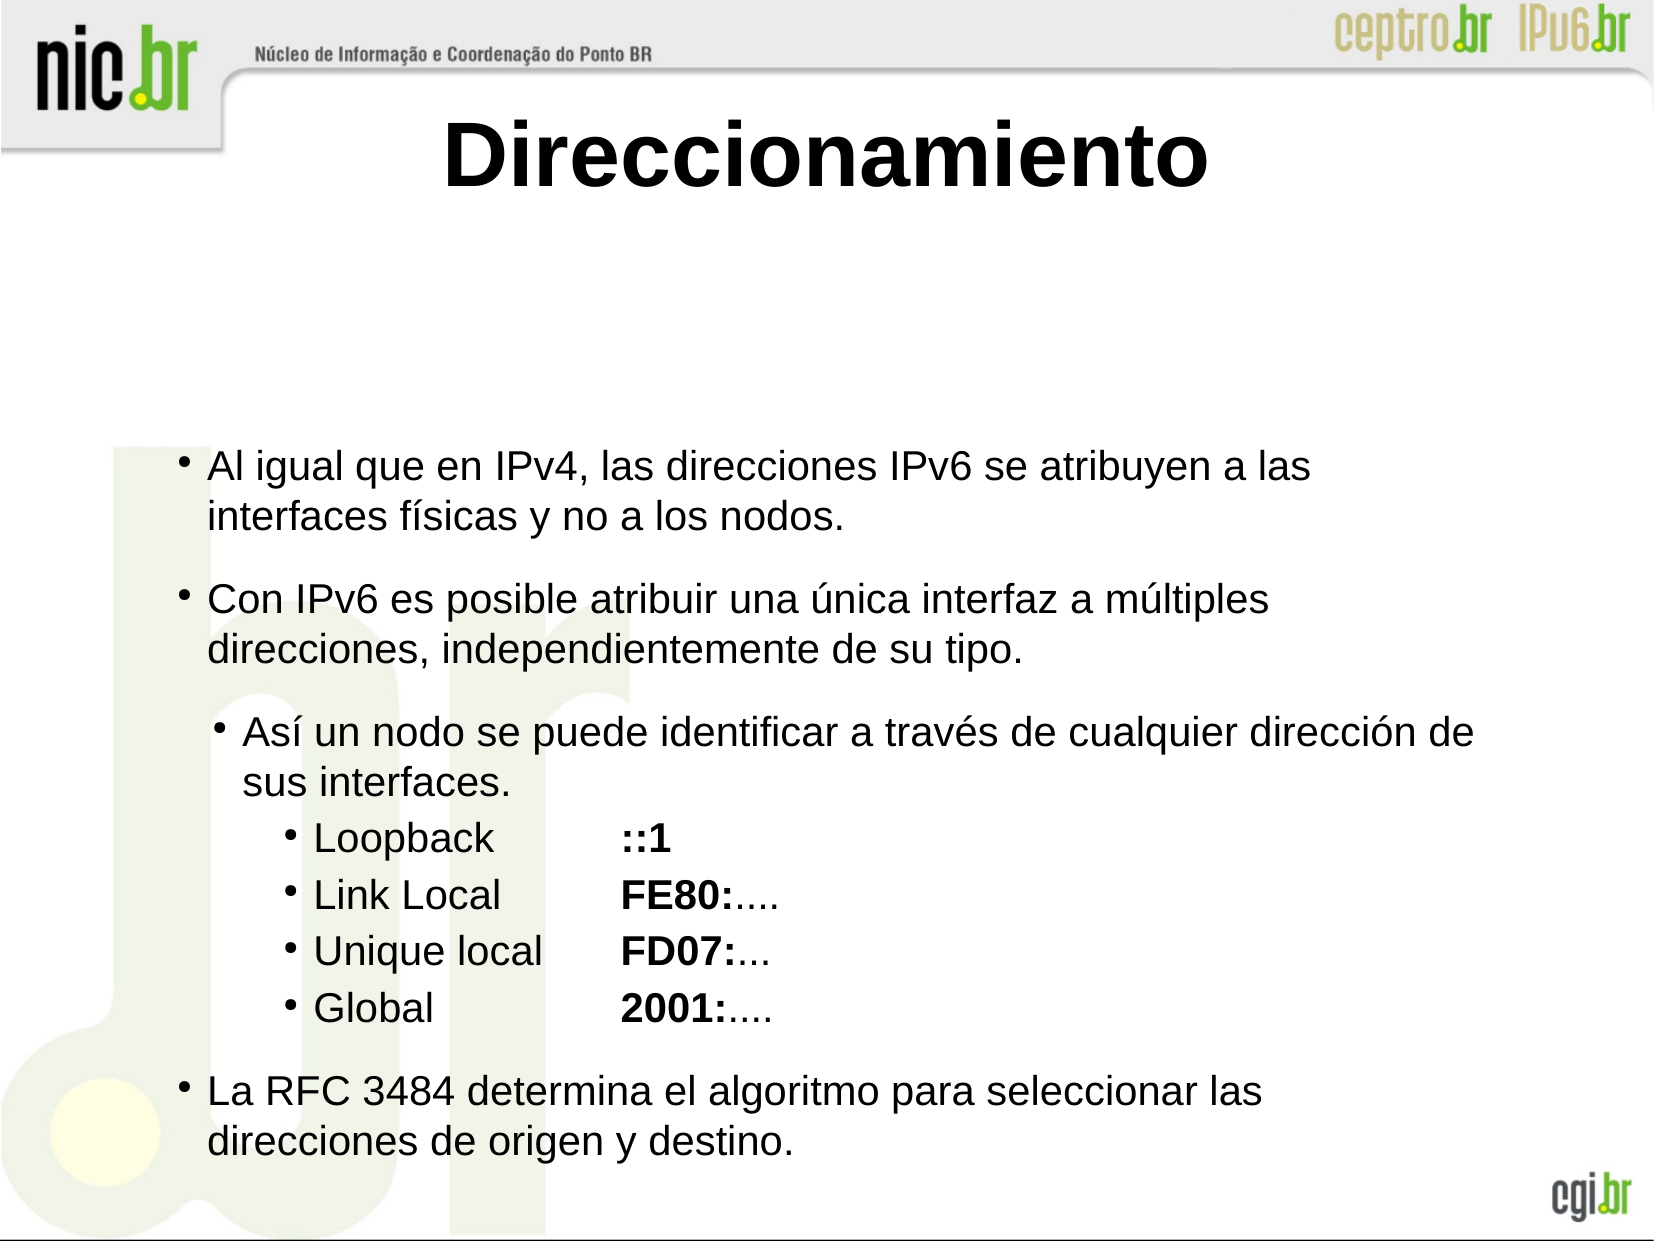

Direccionamiento
Al igual que en IPv4, las direcciones IPv6 se atribuyen a las interfaces físicas y no a los nodos.
Con IPv6 es posible atribuir una única interfaz a múltiples direcciones, independientemente de su tipo.
Así un nodo se puede identificar a través de cualquier dirección de sus interfaces.
Loopback		::1
Link Local		FE80:....
Unique local		FD07:...
Global			2001:....
La RFC 3484 determina el algoritmo para seleccionar las direcciones de origen y destino.